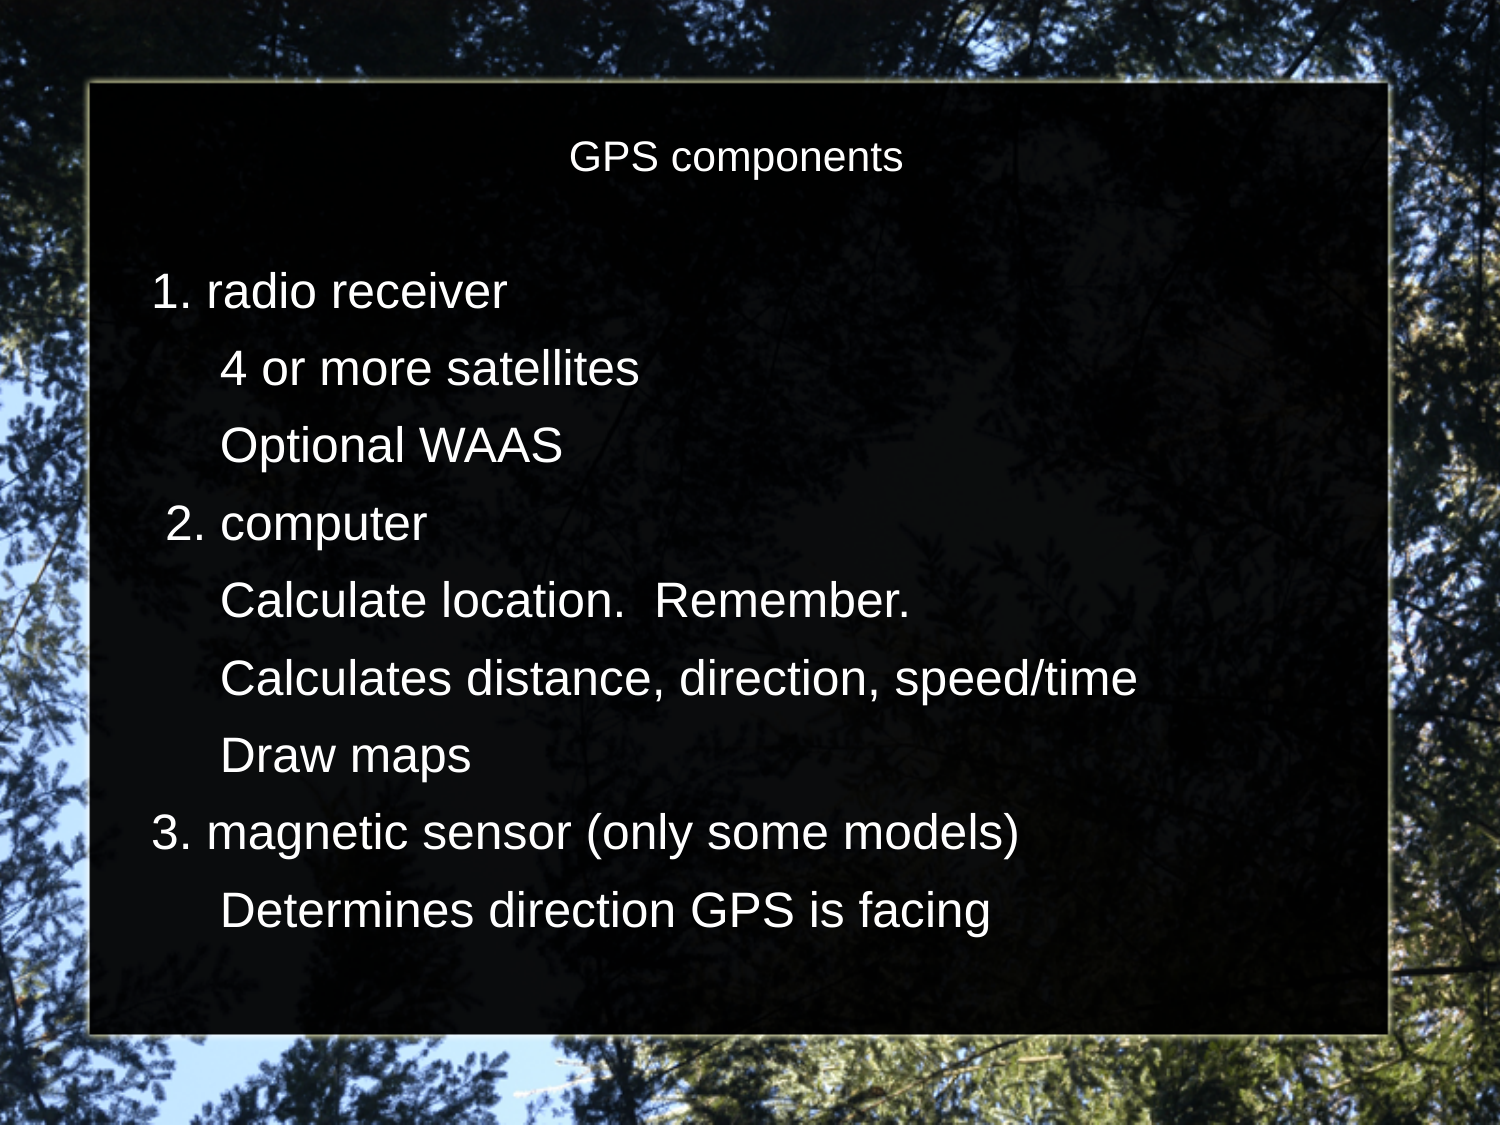

# GPS components
1. radio receiver
 4 or more satellites
 Optional WAAS
 2. computer
 Calculate location. Remember.
 Calculates distance, direction, speed/time
 Draw maps
3. magnetic sensor (only some models)
 Determines direction GPS is facing